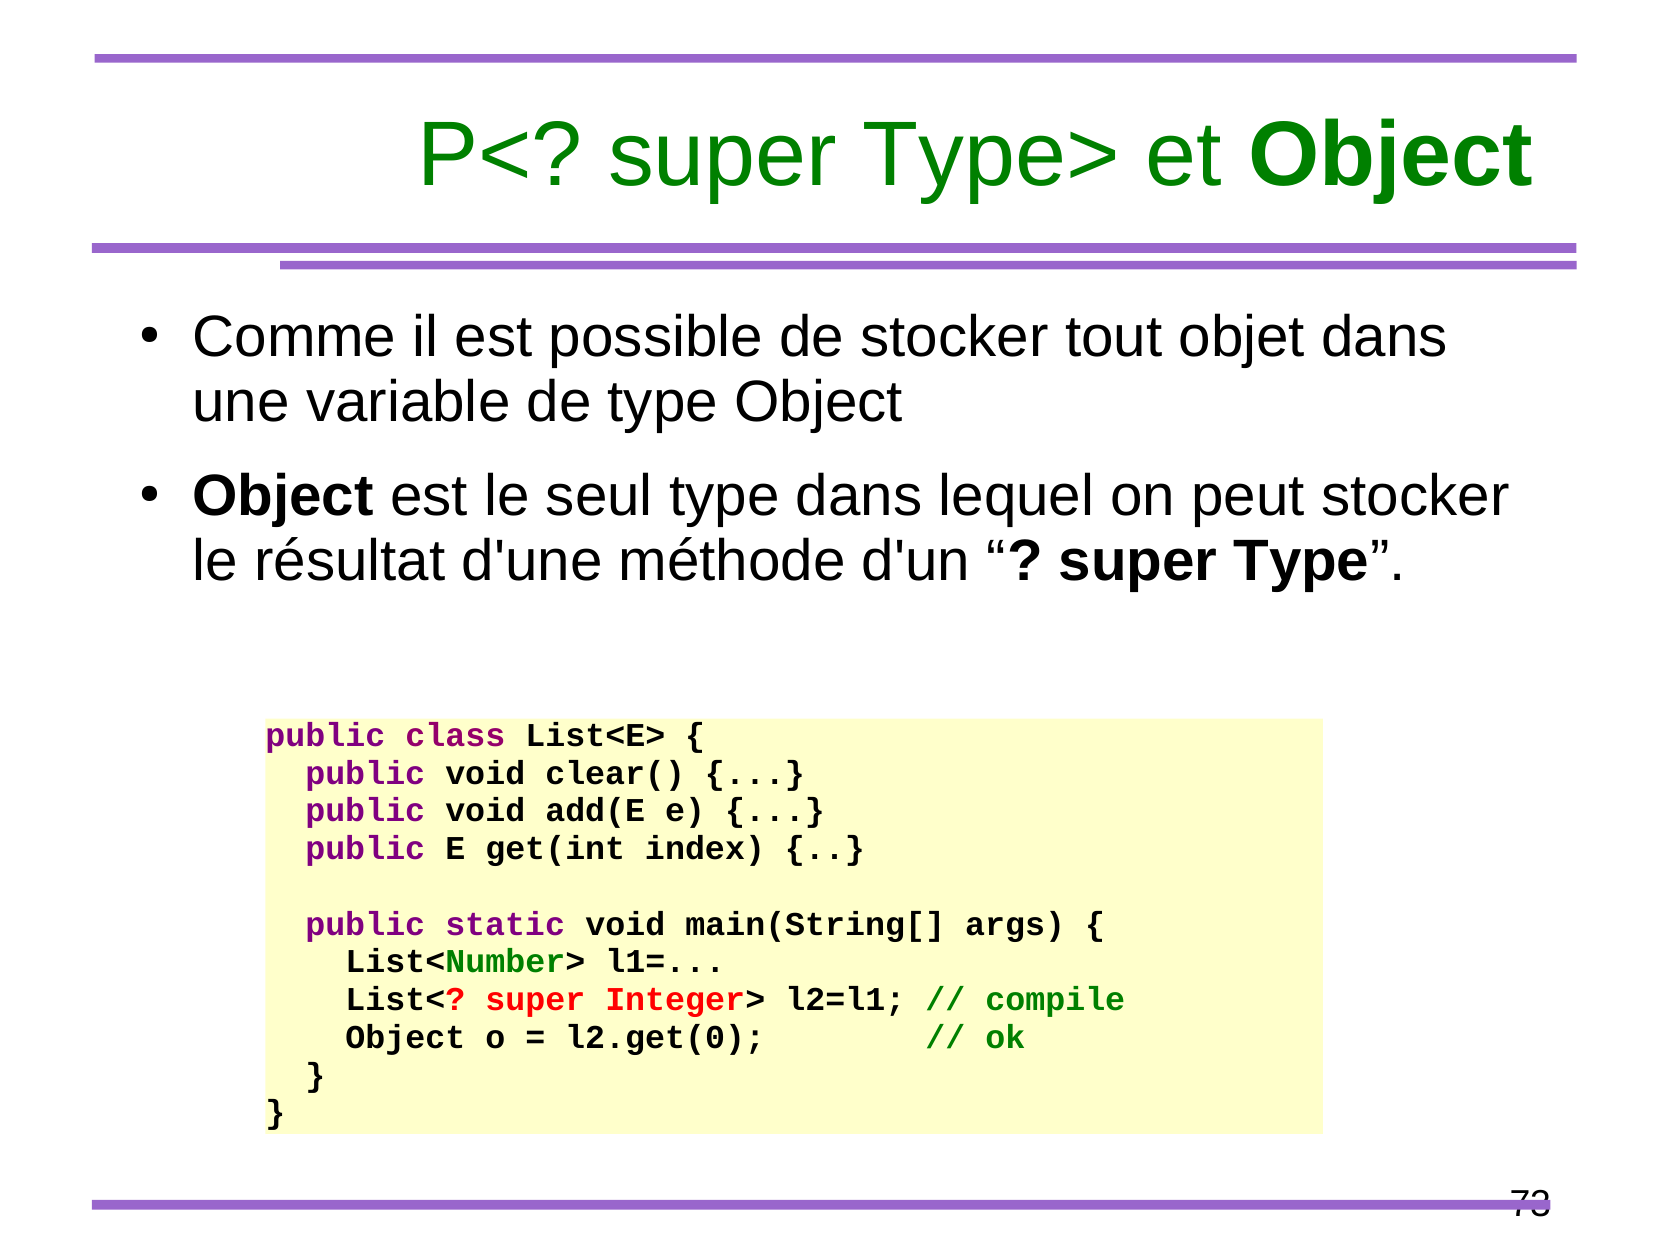

# P<? super Type> et Object
Comme il est possible de stocker tout objet dans une variable de type Object
Object est le seul type dans lequel on peut stocker le résultat d'une méthode d'un “? super Type”.
public class List<E> {
 public void clear() {...}
 public void add(E e) {...}
 public E get(int index) {..}
 public static void main(String[] args) {
 List<Number> l1=...
 List<? super Integer> l2=l1; // compile
 Object o = l2.get(0); // ok
 }
}